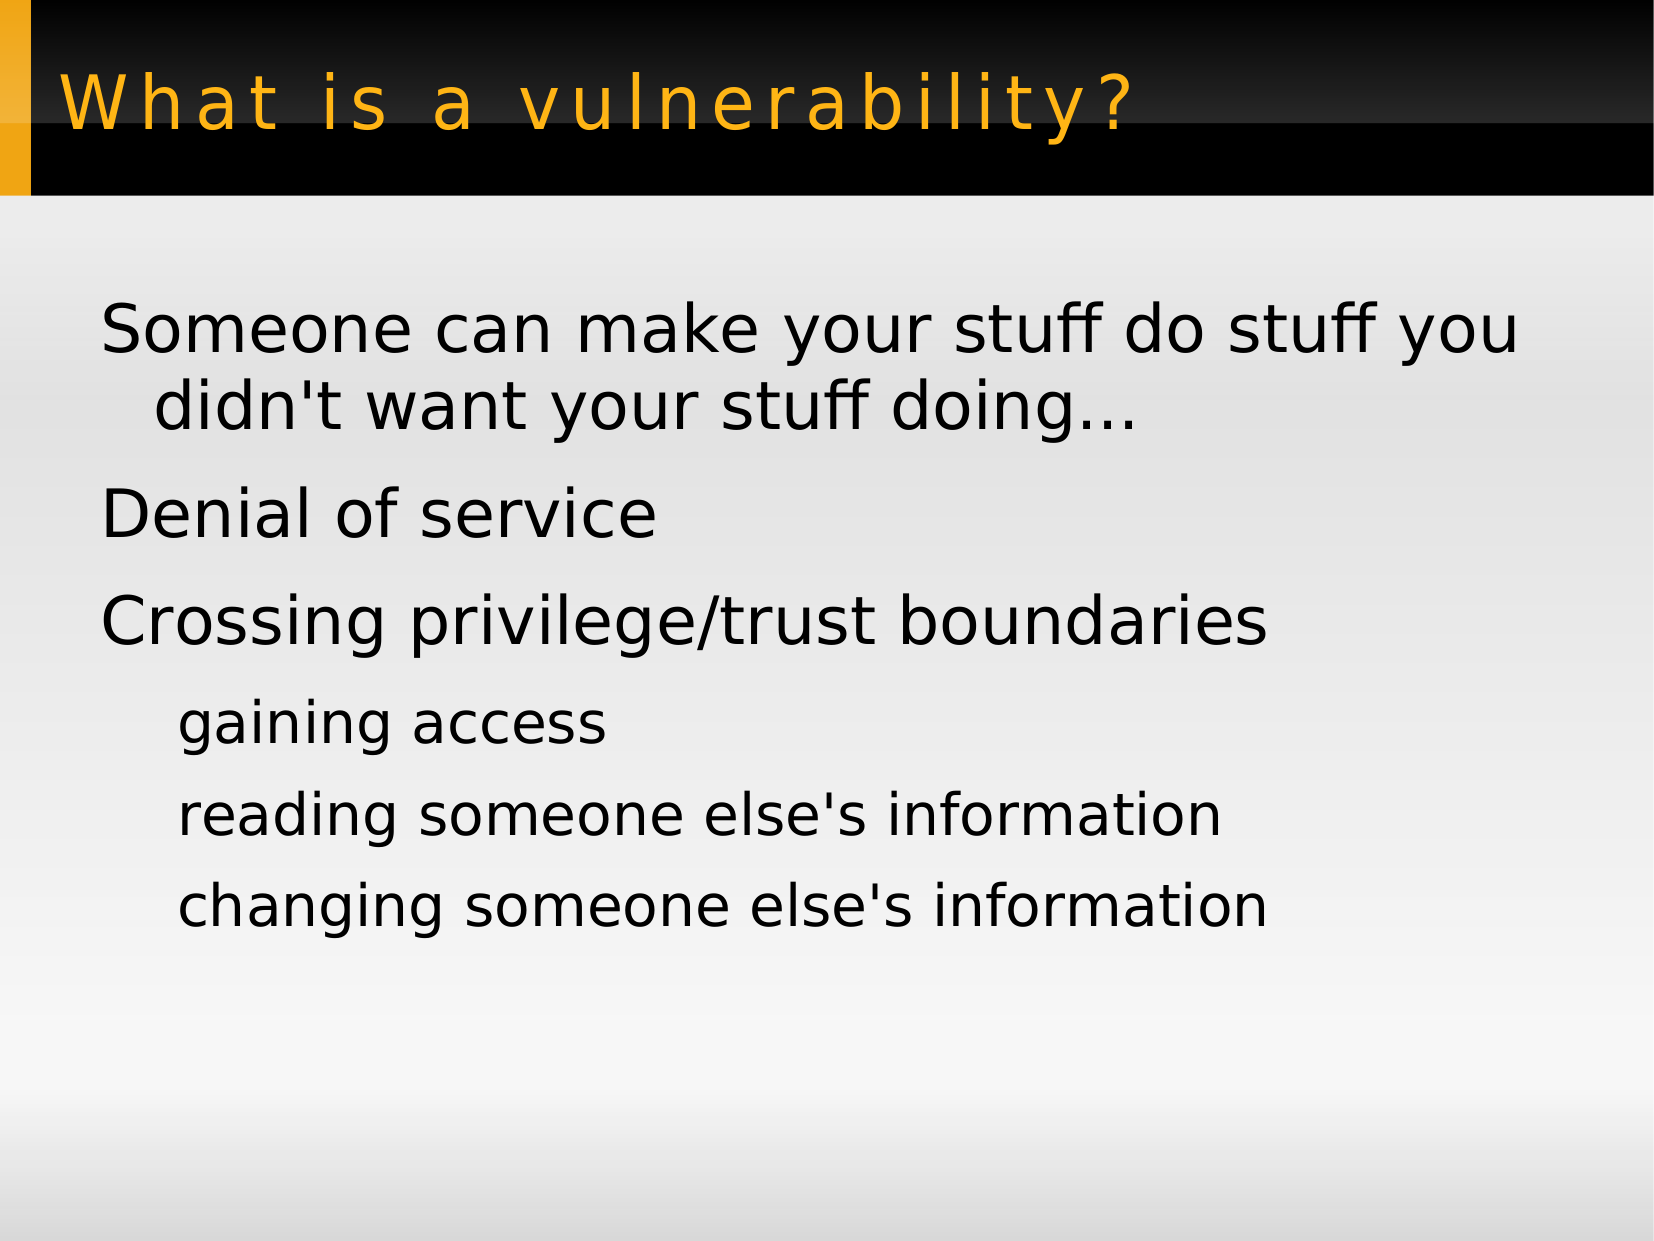

# What is a vulnerability?
Someone can make your stuff do stuff you didn't want your stuff doing...
Denial of service
Crossing privilege/trust boundaries
gaining access
reading someone else's information
changing someone else's information